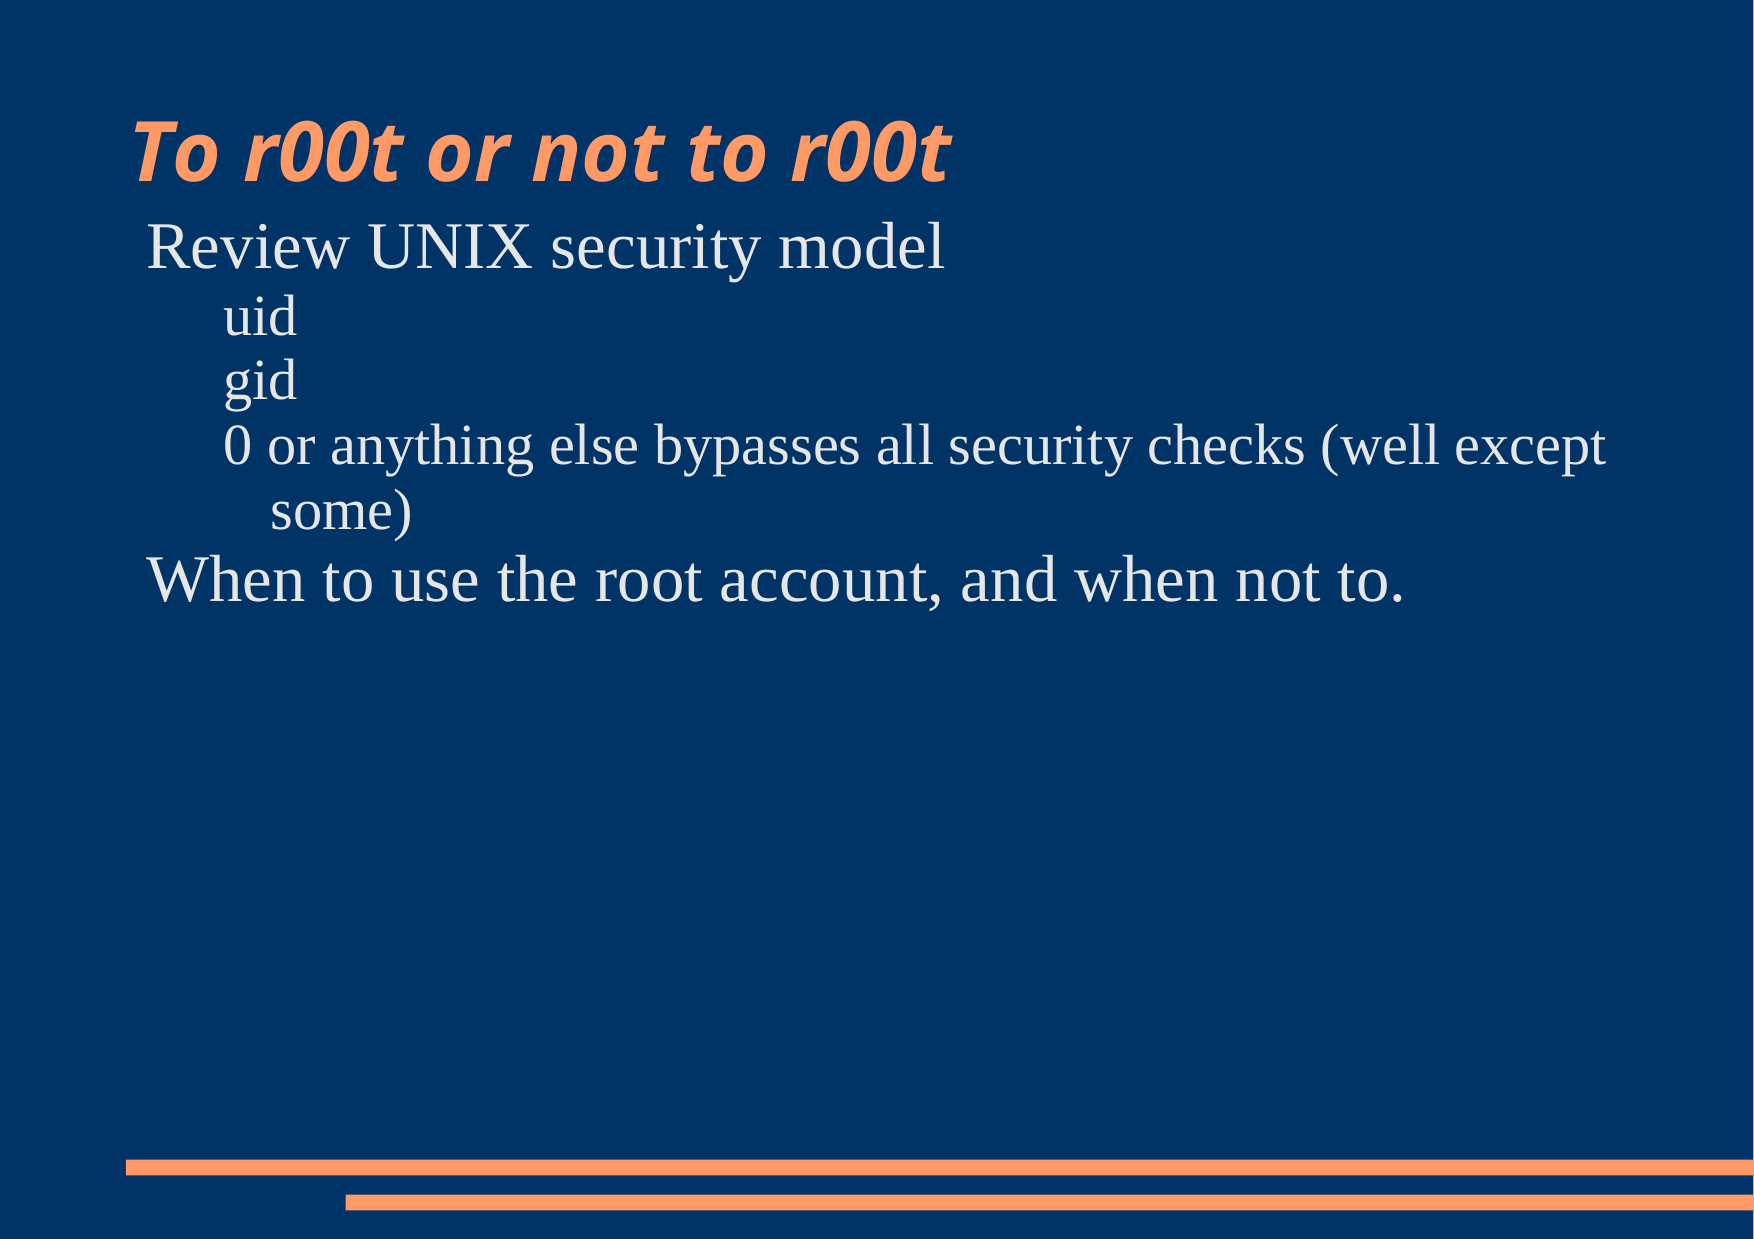

# To r00t or not to r00t
Review UNIX security model
uid
gid
0 or anything else bypasses all security checks (well except some)
When to use the root account, and when not to.